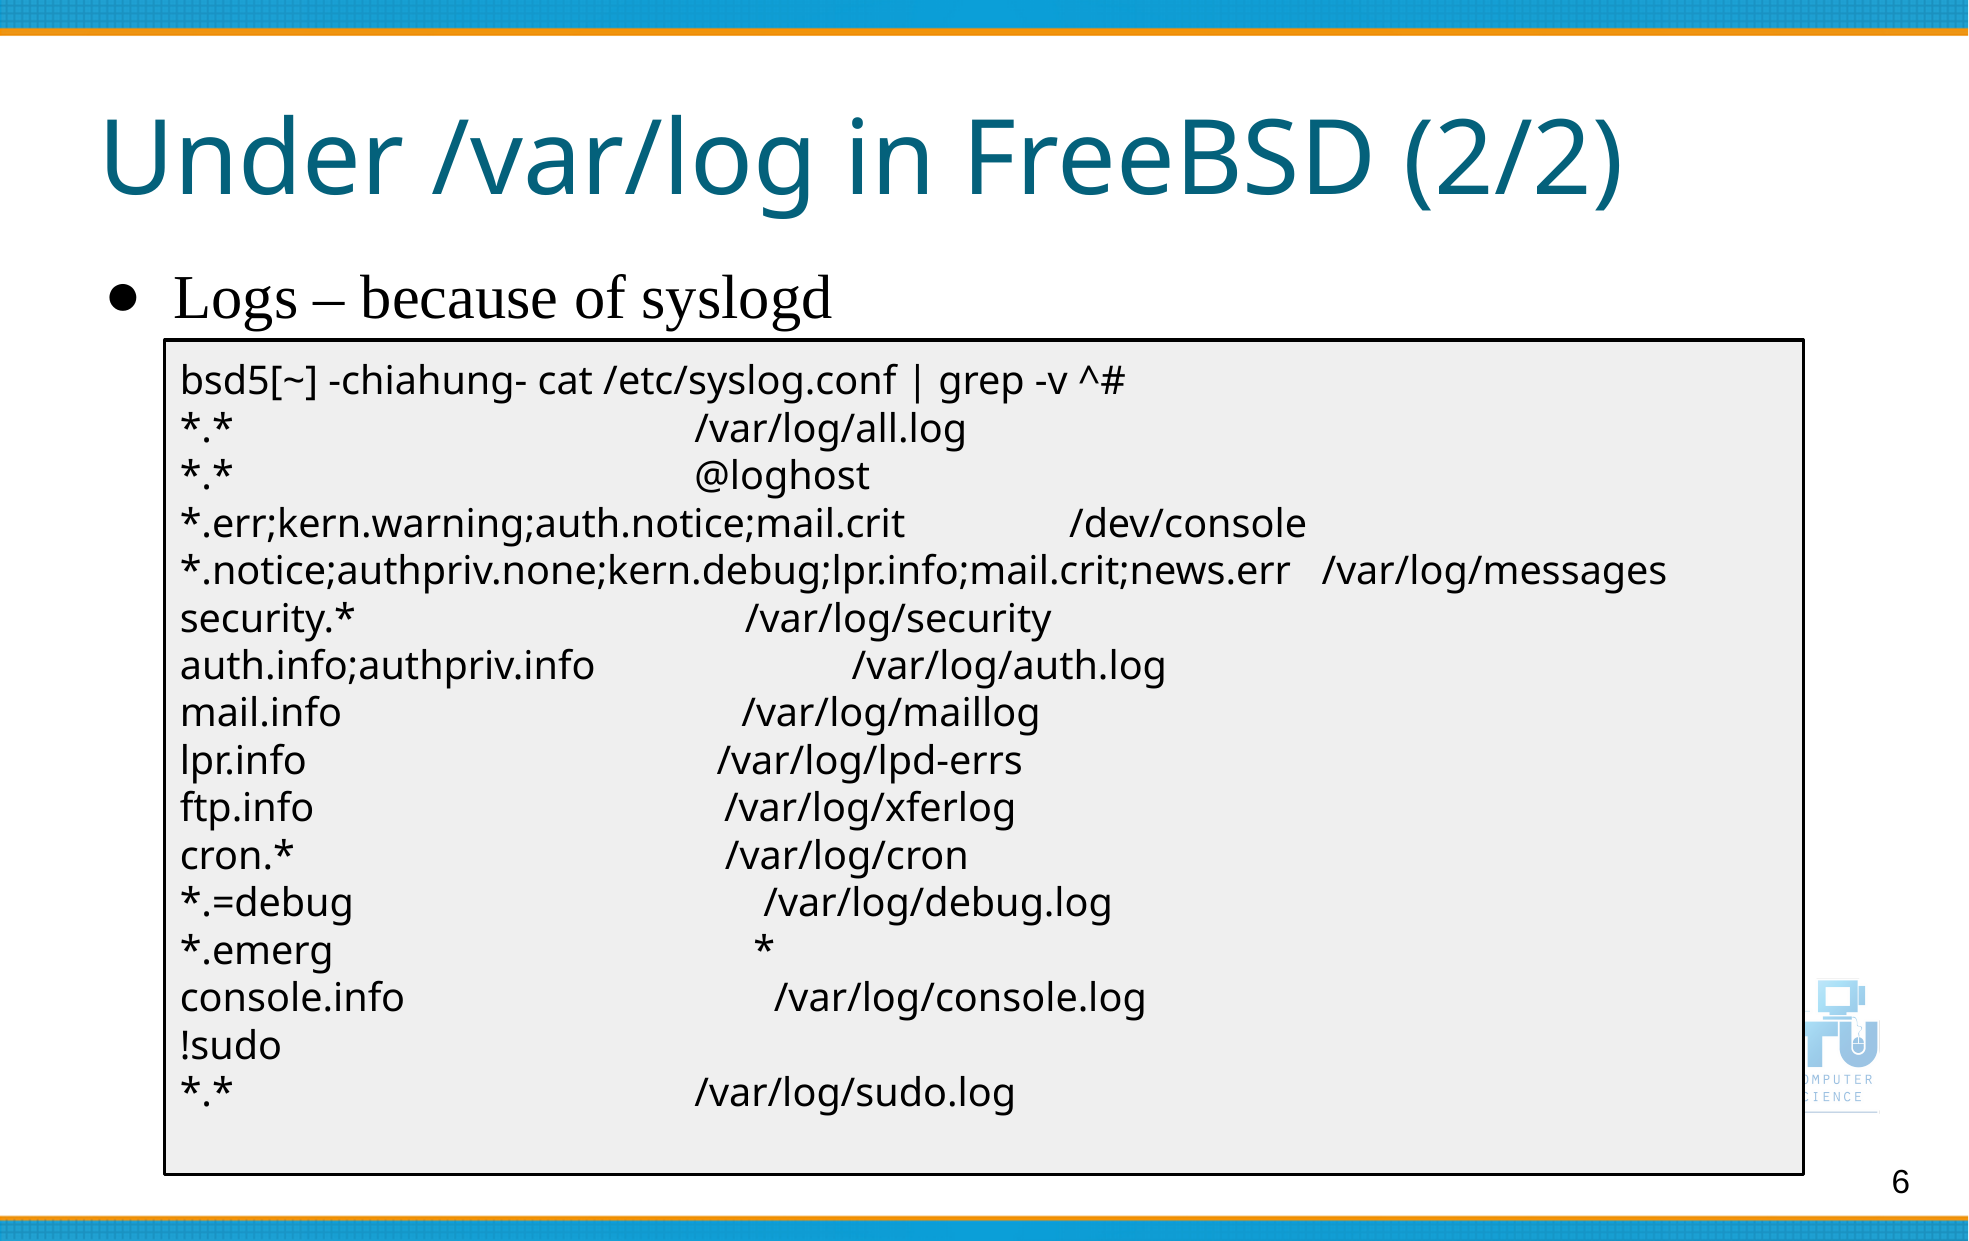

# Under /var/log in FreeBSD (2/2)
Logs – because of syslogd
bsd5[~] -chiahung- cat /etc/syslog.conf | grep -v ^#
*.* /var/log/all.log
*.* @loghost
*.err;kern.warning;auth.notice;mail.crit /dev/console
*.notice;authpriv.none;kern.debug;lpr.info;mail.crit;news.err /var/log/messages
security.* /var/log/security
auth.info;authpriv.info /var/log/auth.log
mail.info /var/log/maillog
lpr.info /var/log/lpd-errs
ftp.info /var/log/xferlog
cron.* /var/log/cron
*.=debug /var/log/debug.log
*.emerg *
console.info /var/log/console.log
!sudo
*.* /var/log/sudo.log
bsd5[~] -chiahung- cat /etc/syslog.conf | grep -v ^#
*.* /var/log/all.log
*.* @loghost
*.err;kern.warning;auth.notice;mail.crit /dev/console
*.notice;authpriv.none;kern.debug;lpr.info;mail.crit;news.err /var/log/messages
security.* /var/log/security
auth.info;authpriv.info /var/log/auth.log
mail.info /var/log/maillog
lpr.info /var/log/lpd-errs
ftp.info /var/log/xferlog
cron.* /var/log/cron
*.=debug /var/log/debug.log
*.emerg *
console.info /var/log/console.log
!sudo
*.* /var/log/sudo.log